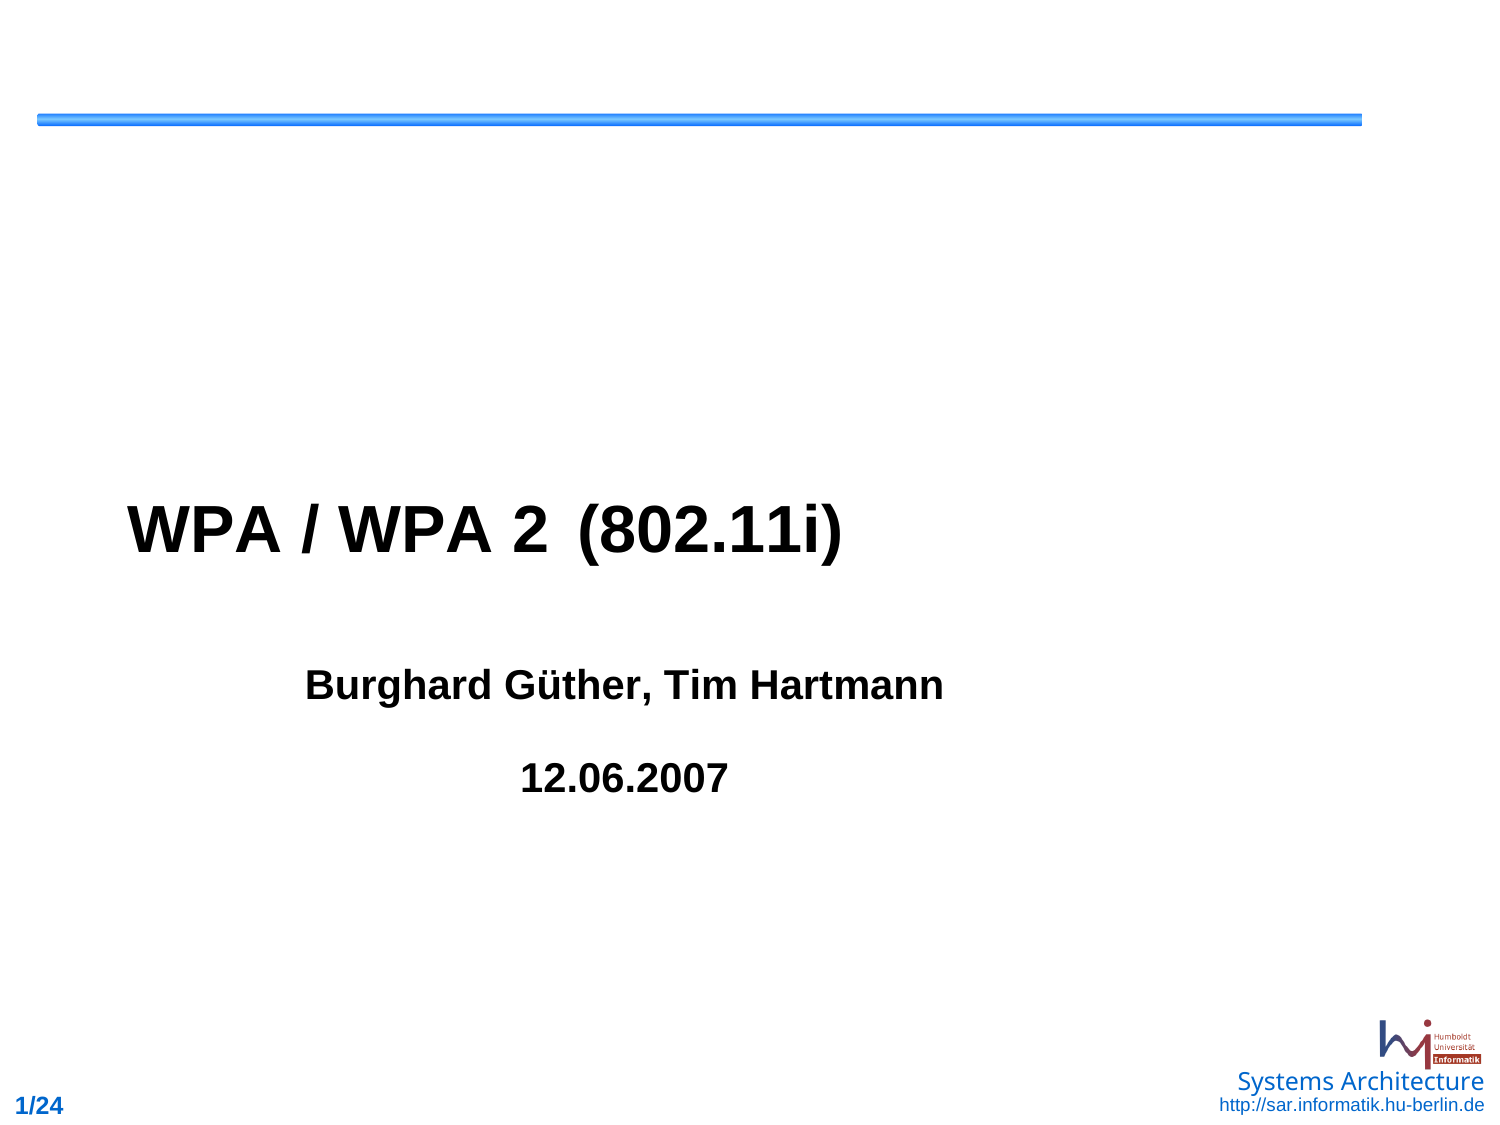

# WPA / WPA 2	(802.11i)
Burghard Güther, Tim Hartmann
12.06.2007